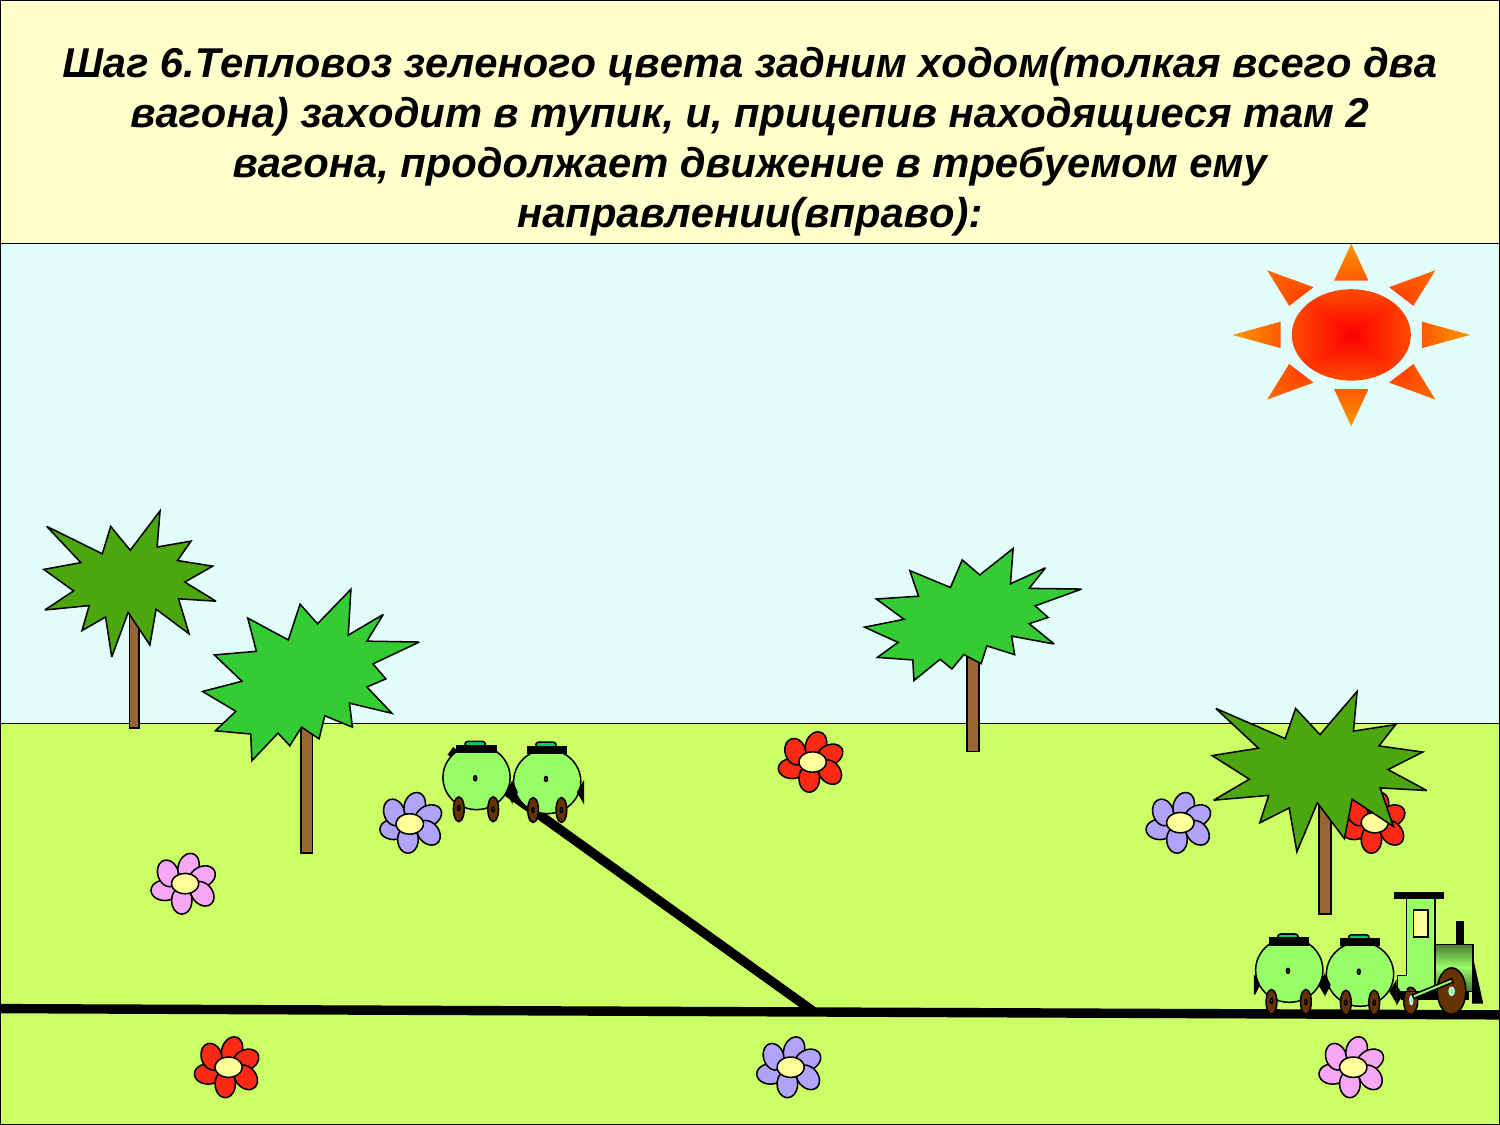

# Шаг 6.Тепловоз зеленого цвета задним ходом(толкая всего два вагона) заходит в тупик, и, прицепив находящиеся там 2 вагона, продолжает движение в требуемом ему направлении(вправо):